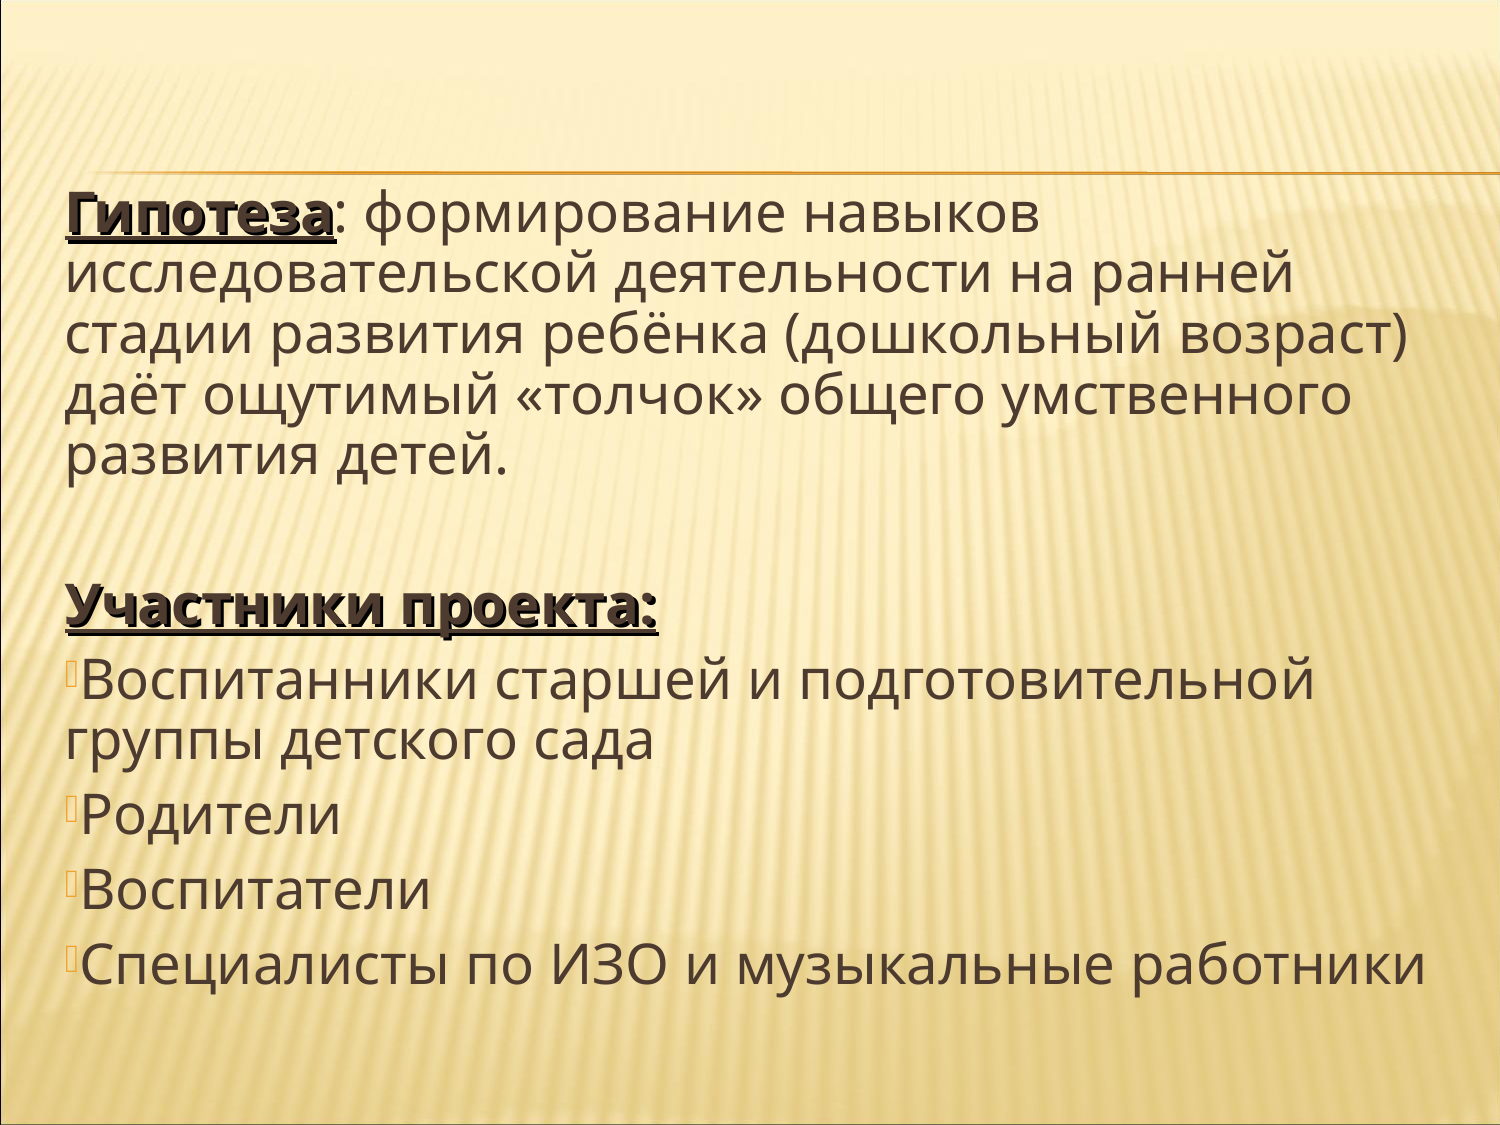

# Гипотеза: формирование навыков исследовательской деятельности на ранней стадии развития ребёнка (дошкольный возраст) даёт ощутимый «толчок» общего умственного развития детей.
Участники проекта:
Воспитанники старшей и подготовительной группы детского сада
Родители
Воспитатели
Специалисты по ИЗО и музыкальные работники